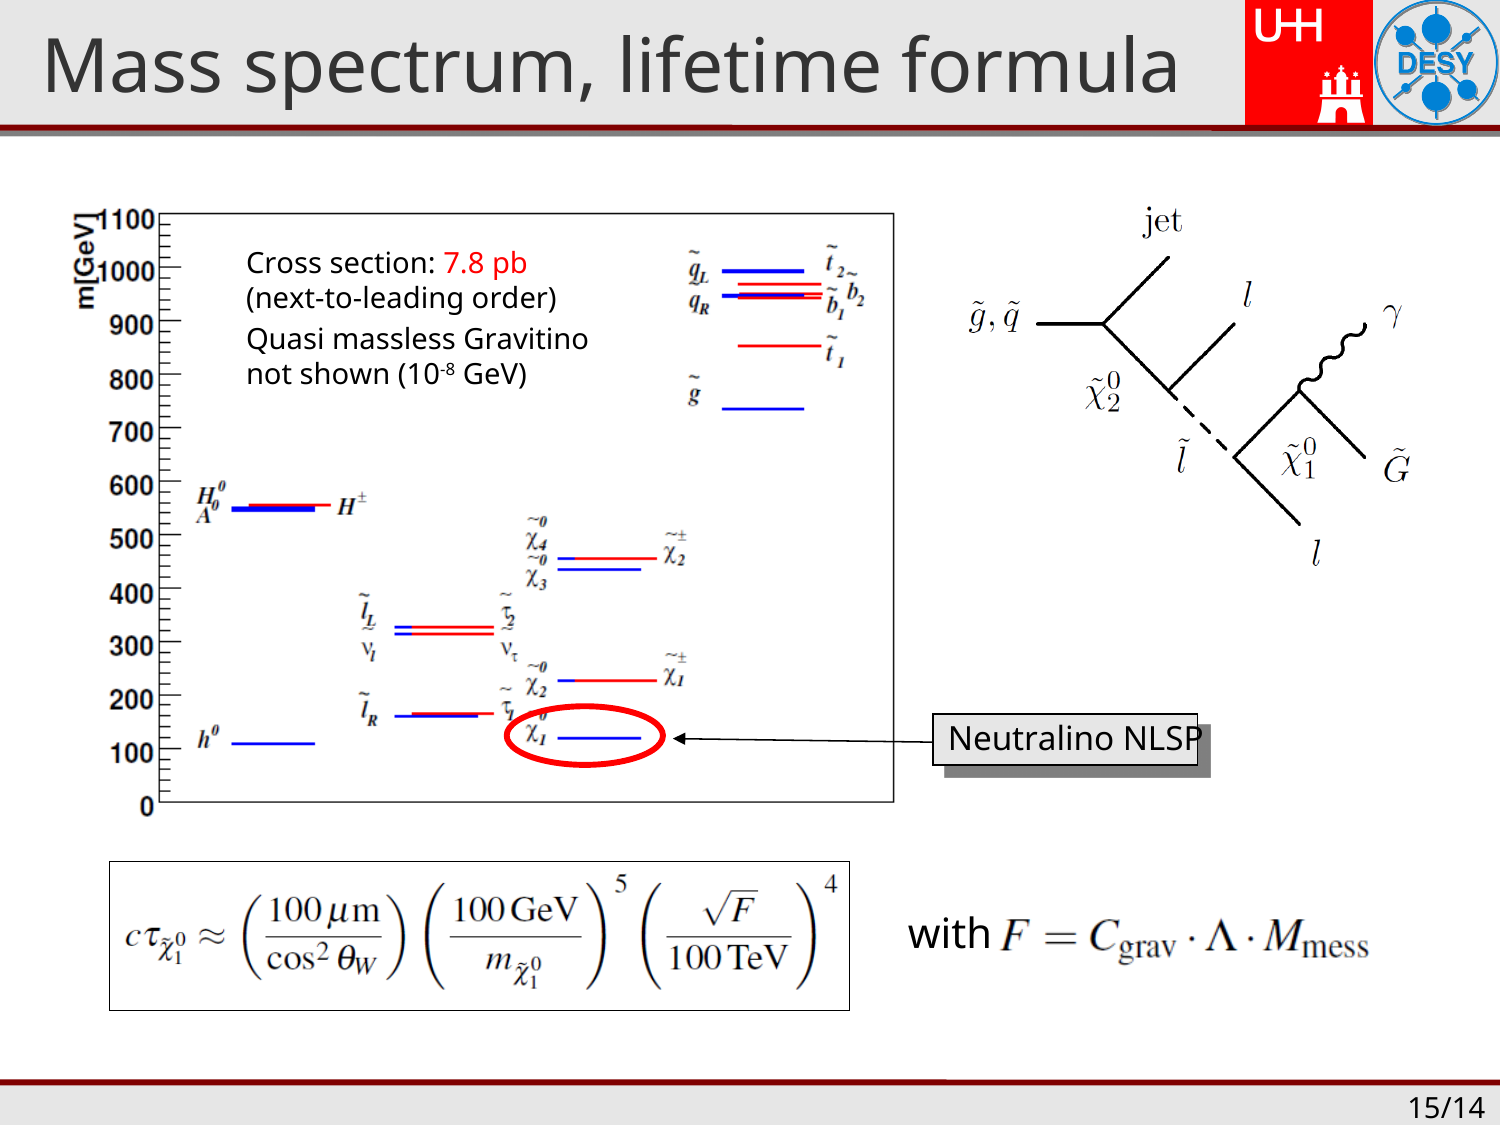

# Mass spectrum, lifetime formula
Cross section: 7.8 pb (next-to-leading order)
Quasi massless Gravitino not shown (10-8 GeV)
Neutralino NLSP
with
15